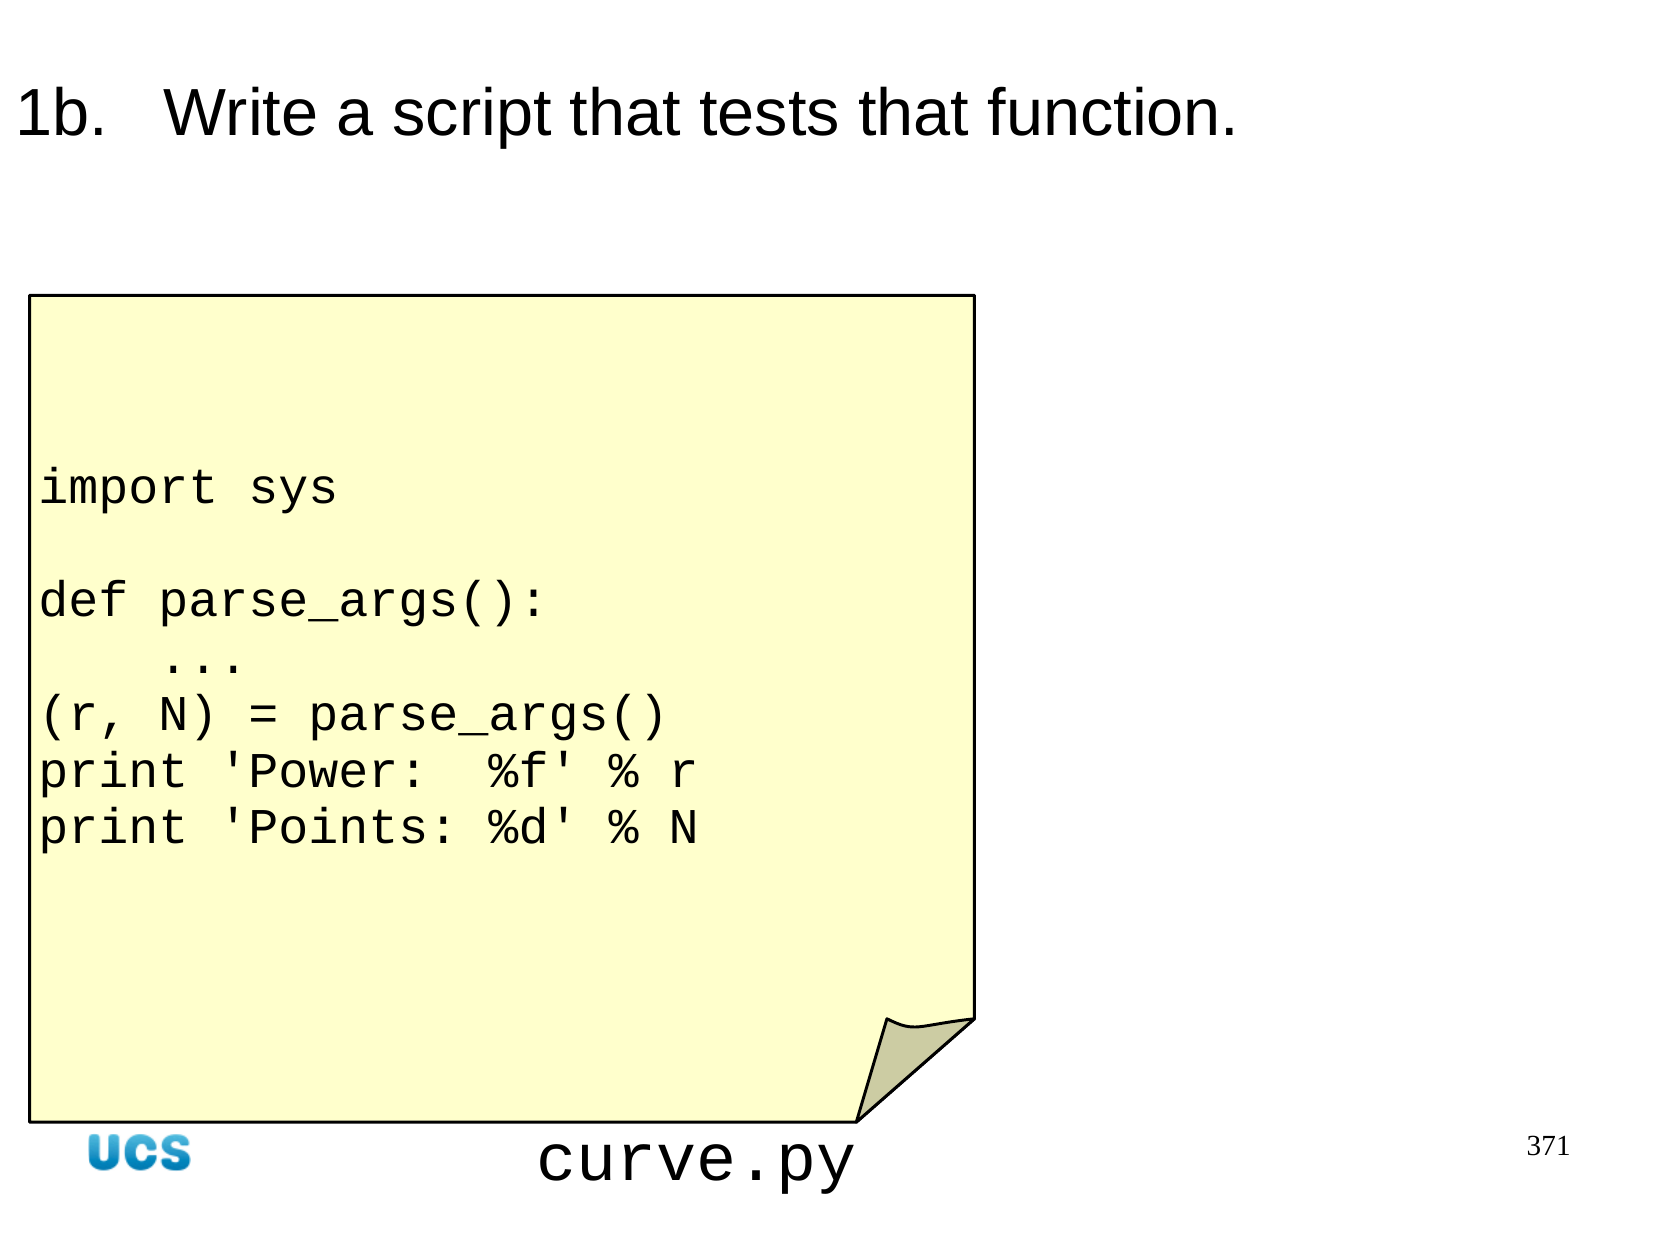

1b.
Write a script that tests that function.
import sys
def parse_args():
 ...
(r, N) = parse_args()
print 'Power: %f' % r
print 'Points: %d' % N
curve.py
371